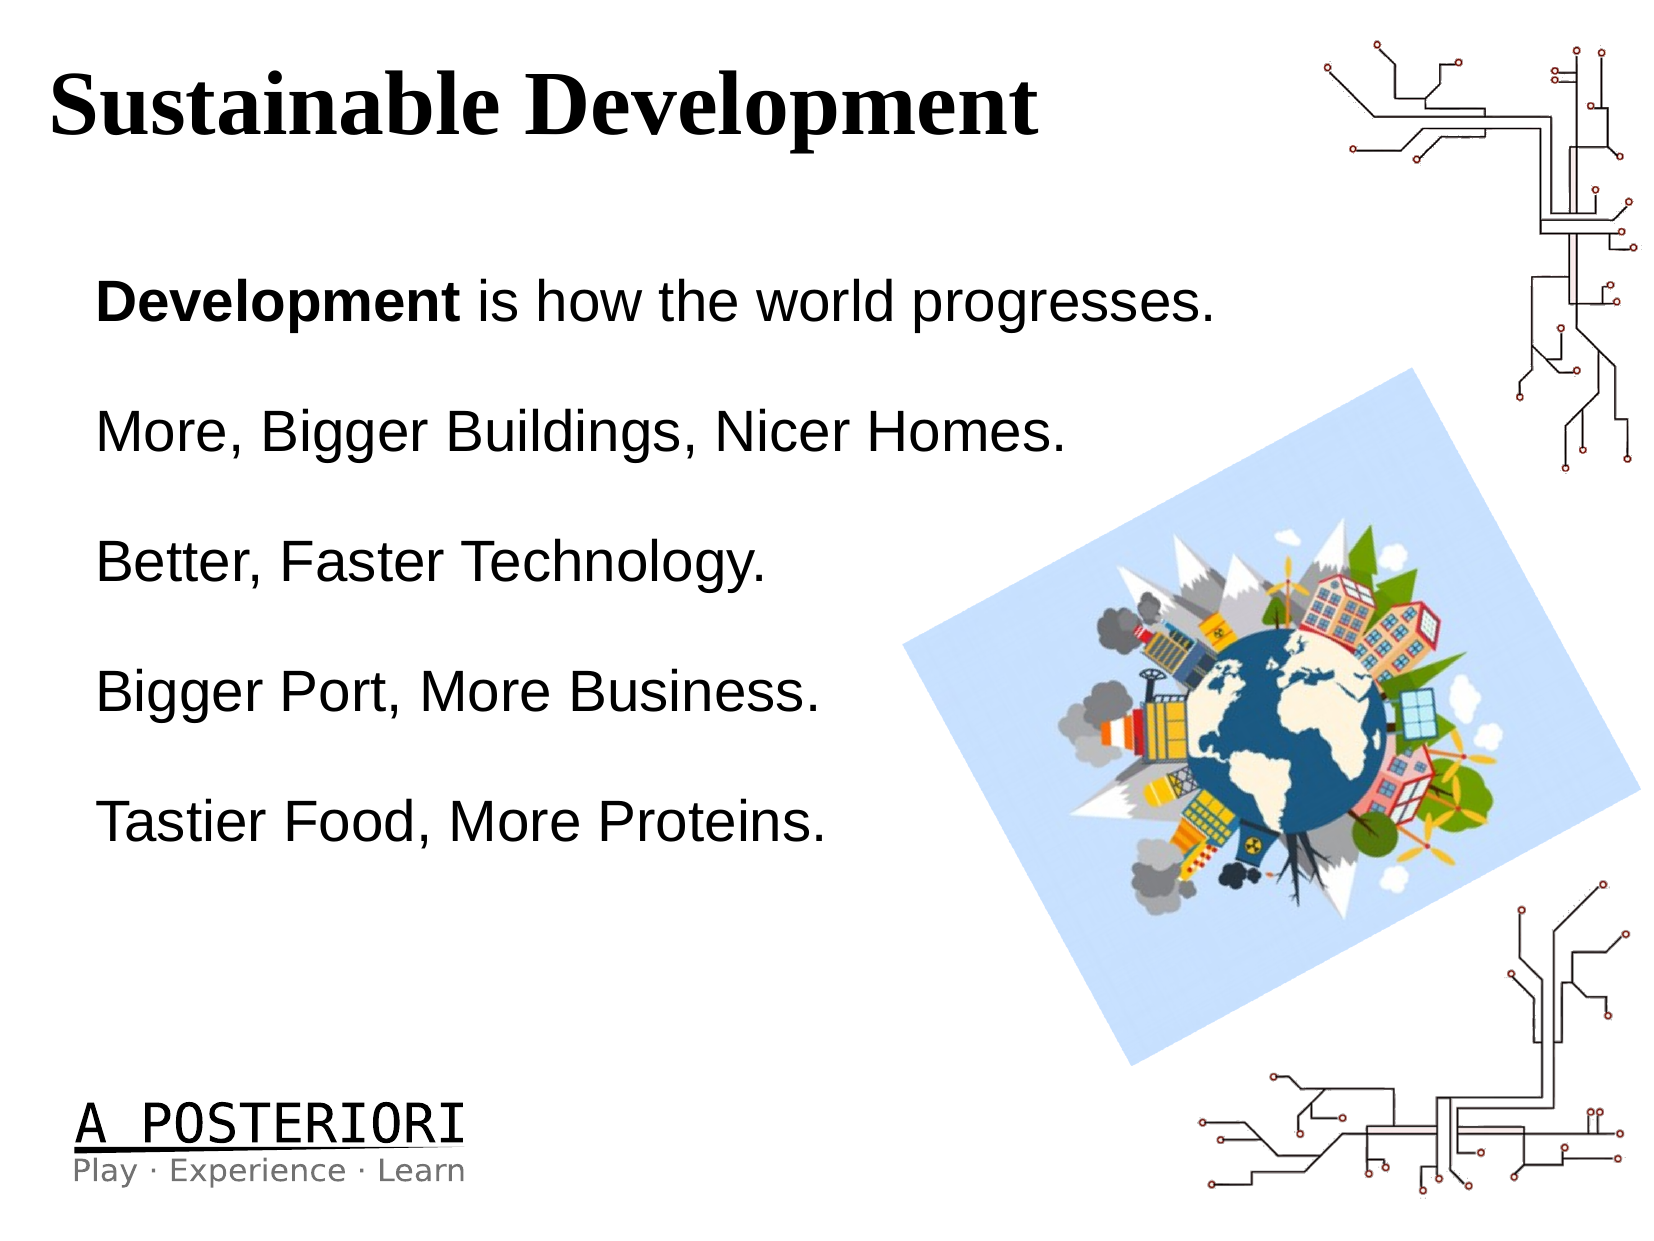

# Sustainable Development
Development is how the world progresses.
More, Bigger Buildings, Nicer Homes.
Better, Faster Technology.
Bigger Port, More Business.
Tastier Food, More Proteins.